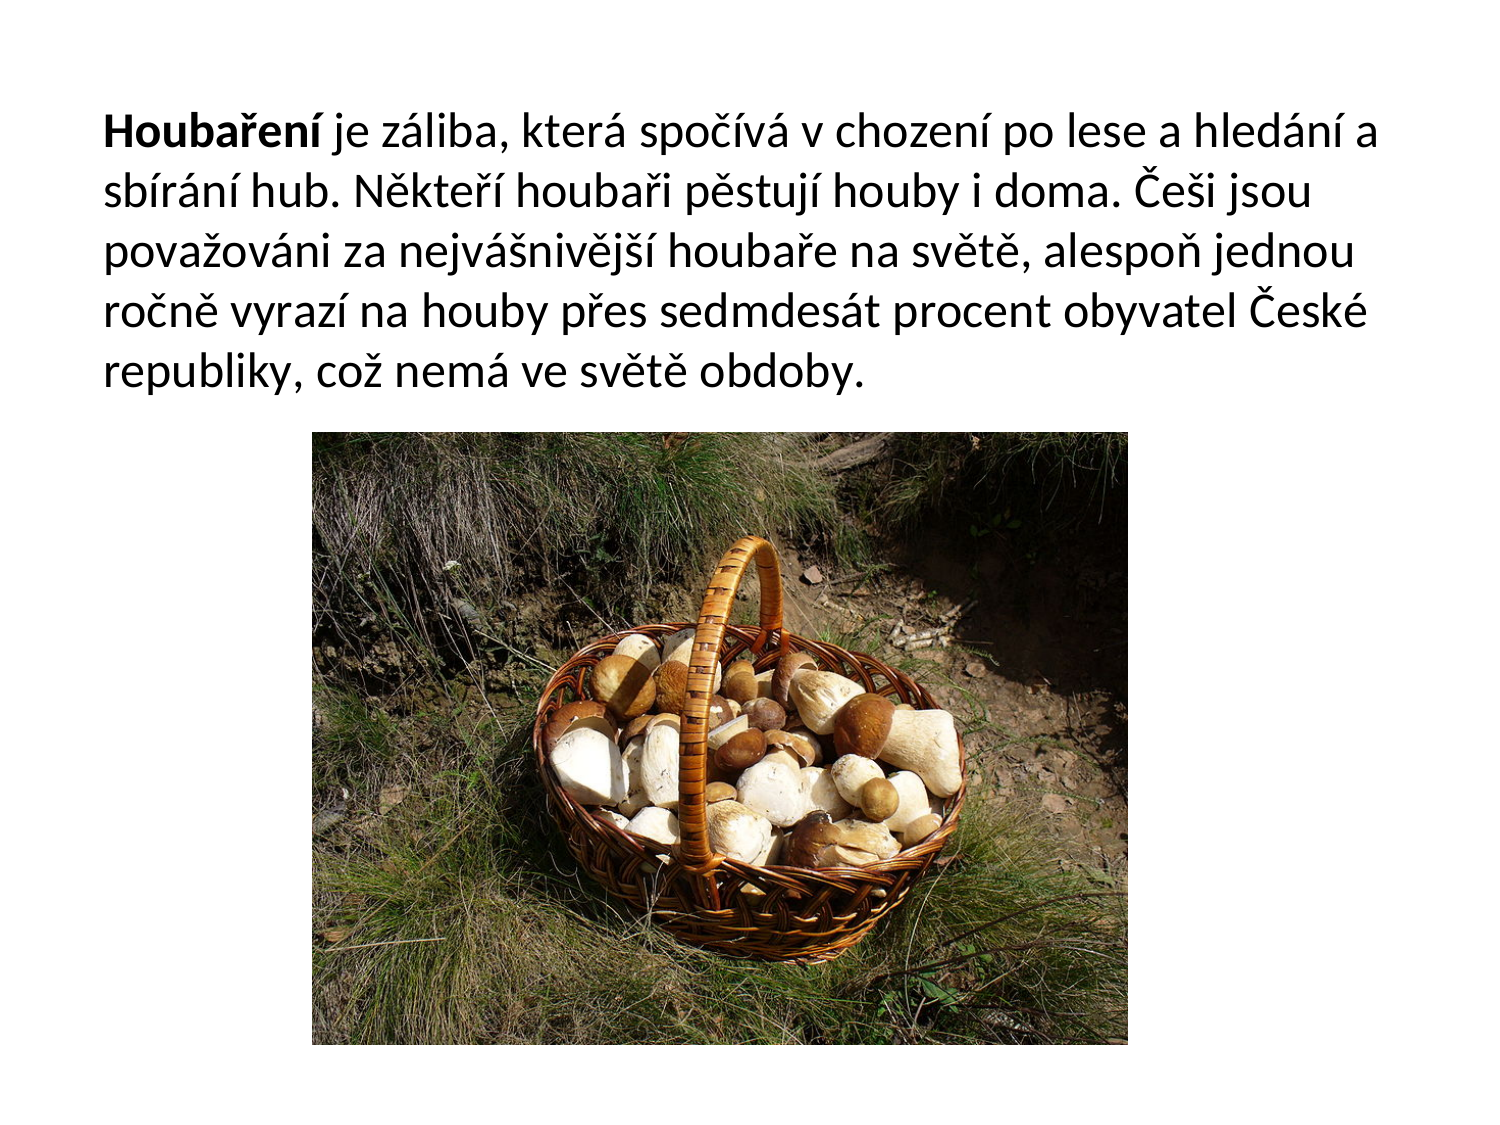

Houbaření je záliba, která spočívá v chození po lese a hledání a sbírání hub. Někteří houbaři pěstují houby i doma. Češi jsou považováni za nejvášnivější houbaře na světě, alespoň jednou ročně vyrazí na houby přes sedmdesát procent obyvatel České republiky, což nemá ve světě obdoby.